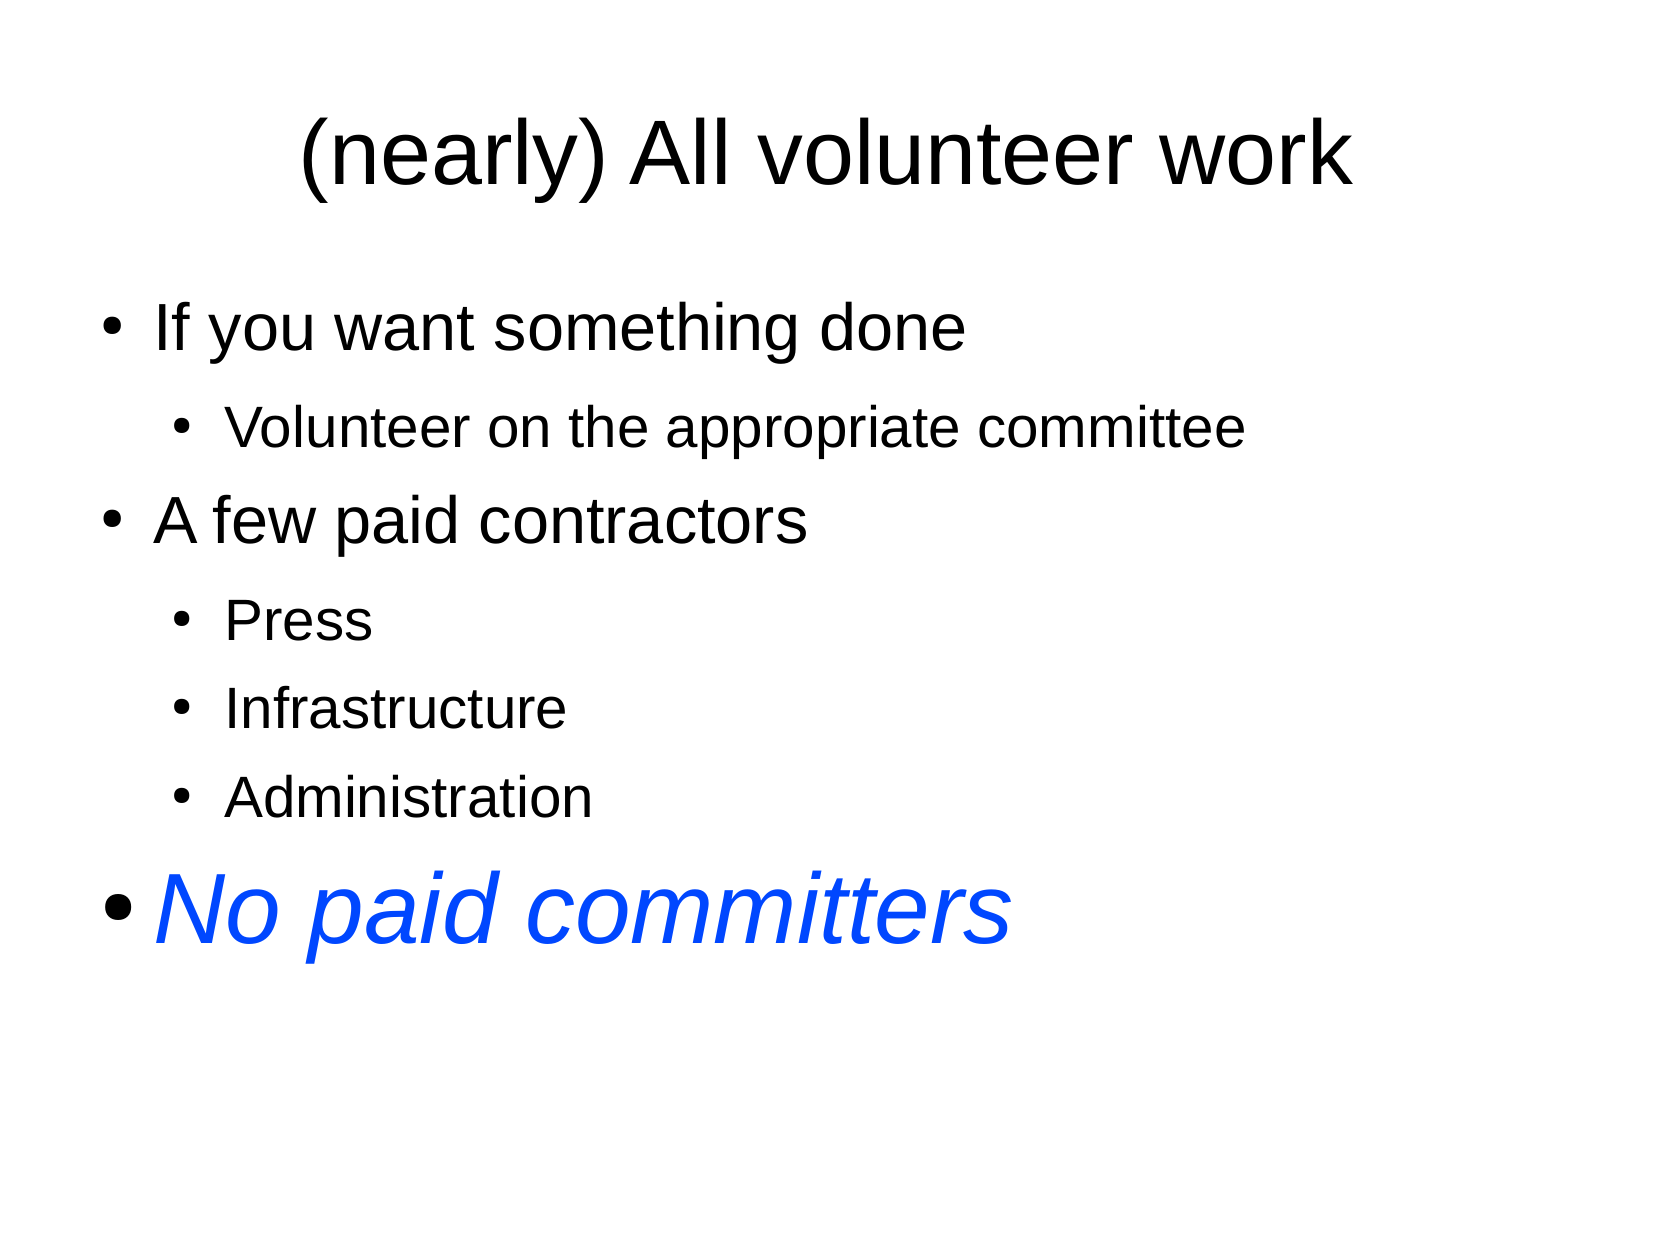

# (nearly) All volunteer work
If you want something done
Volunteer on the appropriate committee
A few paid contractors
Press
Infrastructure
Administration
No paid committers